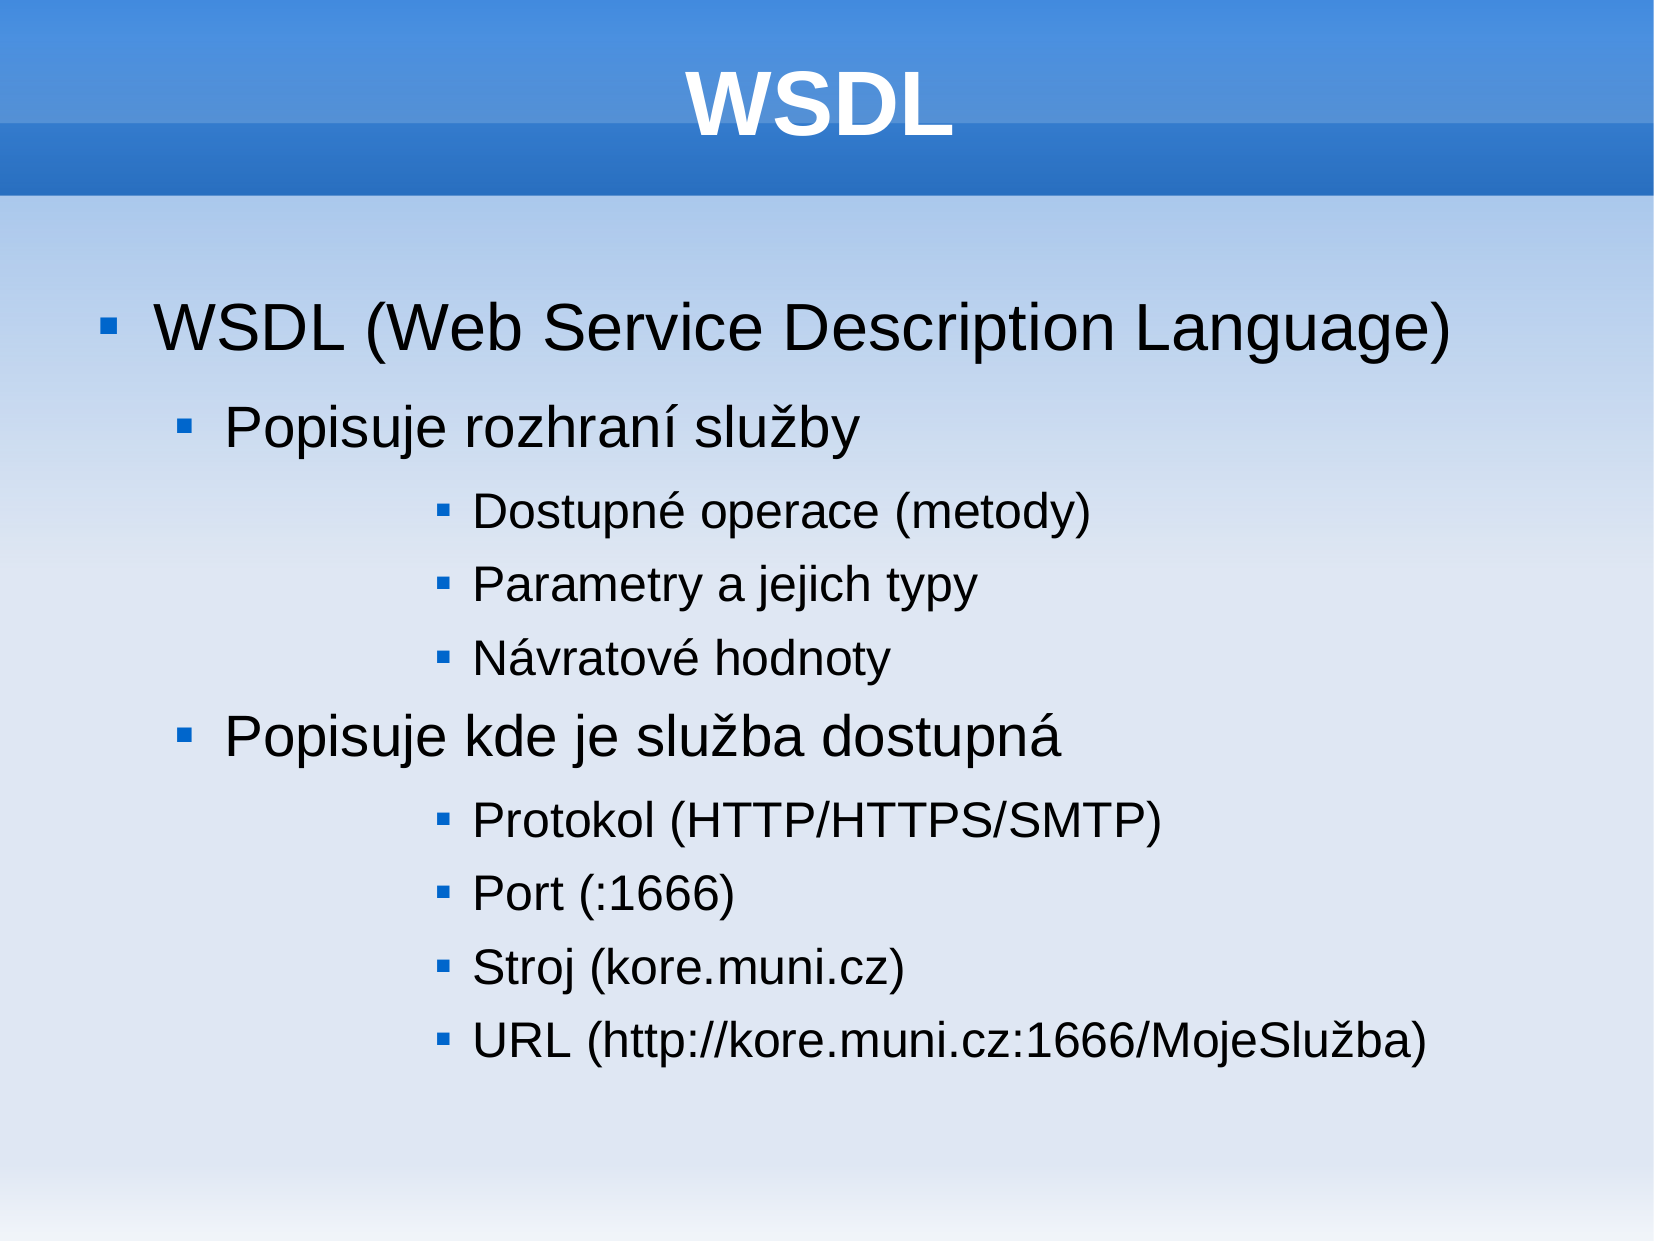

# WSDL
WSDL (Web Service Description Language)
Popisuje rozhraní služby
Dostupné operace (metody)
Parametry a jejich typy
Návratové hodnoty
Popisuje kde je služba dostupná
Protokol (HTTP/HTTPS/SMTP)
Port (:1666)
Stroj (kore.muni.cz)
URL (http://kore.muni.cz:1666/MojeSlužba)